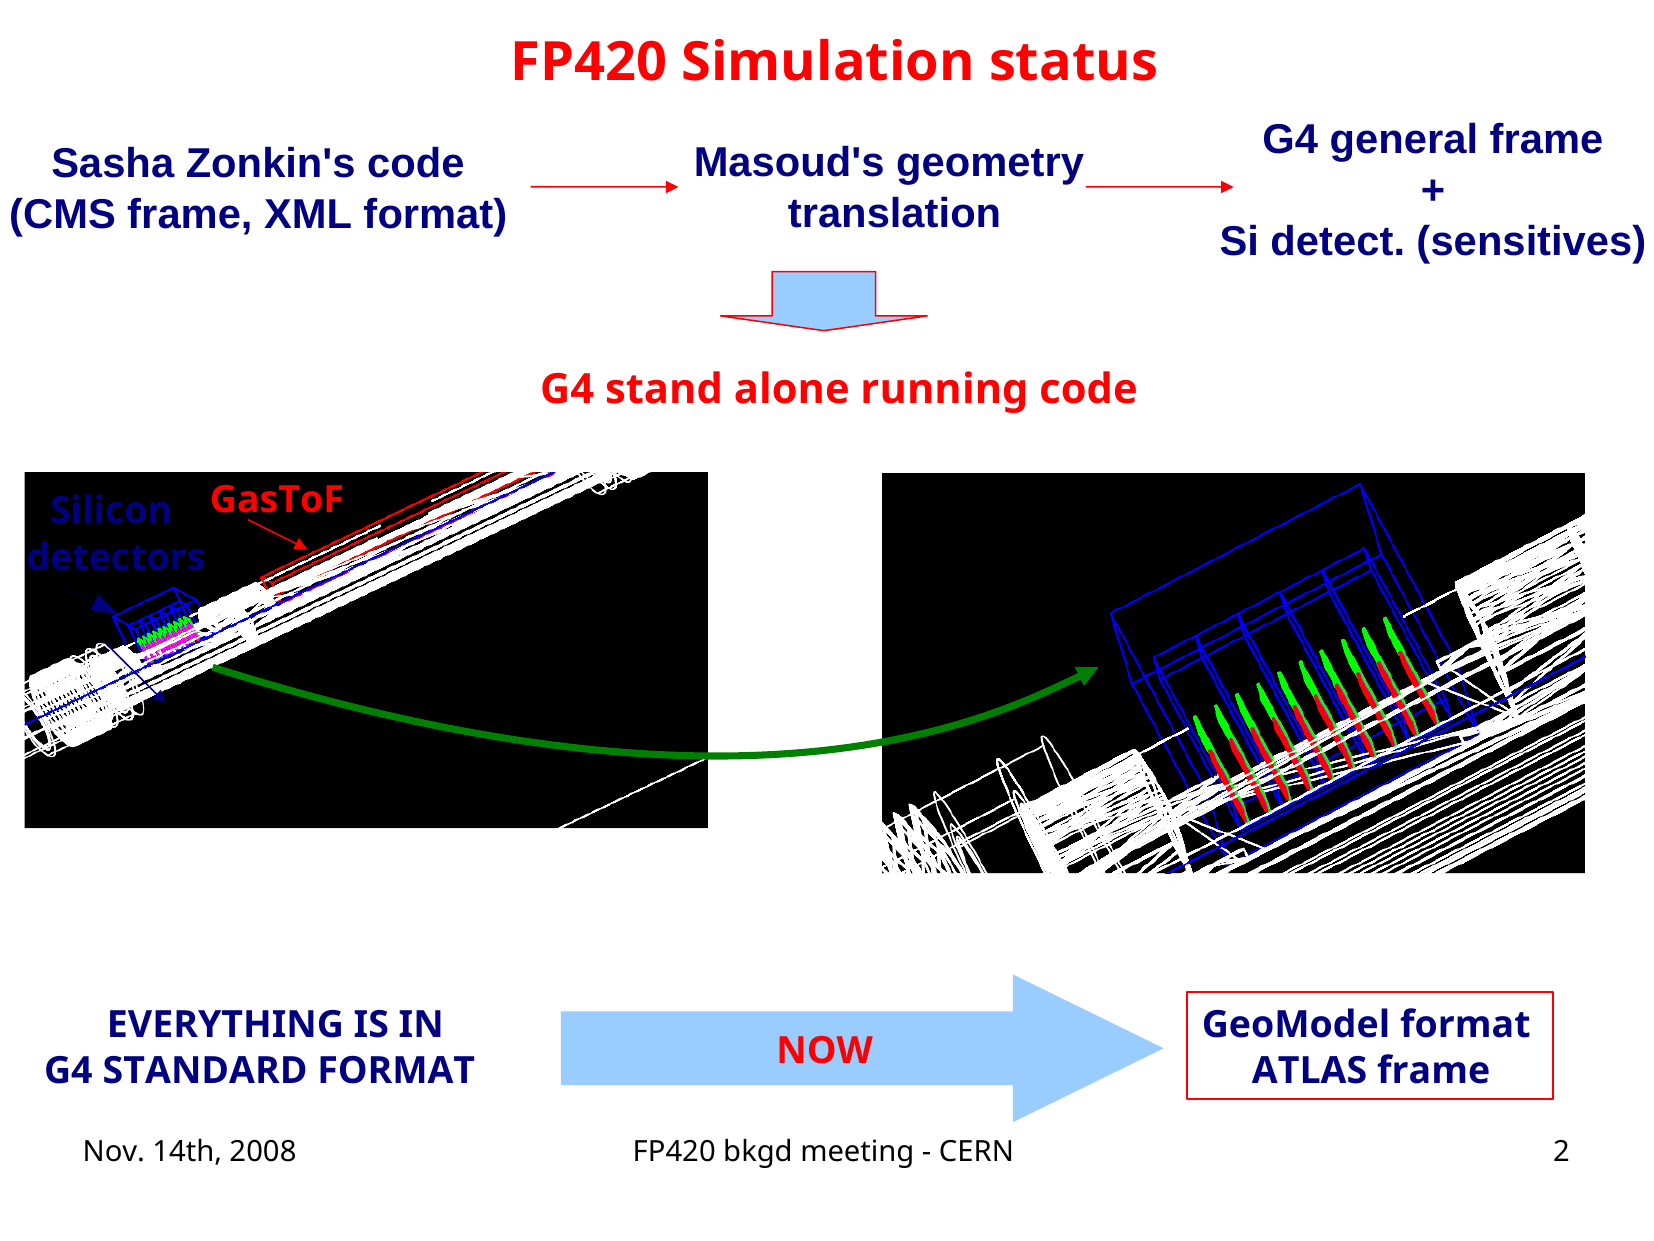

FP420 Simulation status
G4 general frame
+
Si detect. (sensitives)
Masoud's geometry
translation
Sasha Zonkin's code
(CMS frame, XML format)
G4 stand alone running code
GasToF
Silicon
detectors
NOW
EVERYTHING IS IN
G4 STANDARD FORMAT
GeoModel format
ATLAS frame
Nov. 14th, 2008
FP420 bkgd meeting - CERN
2